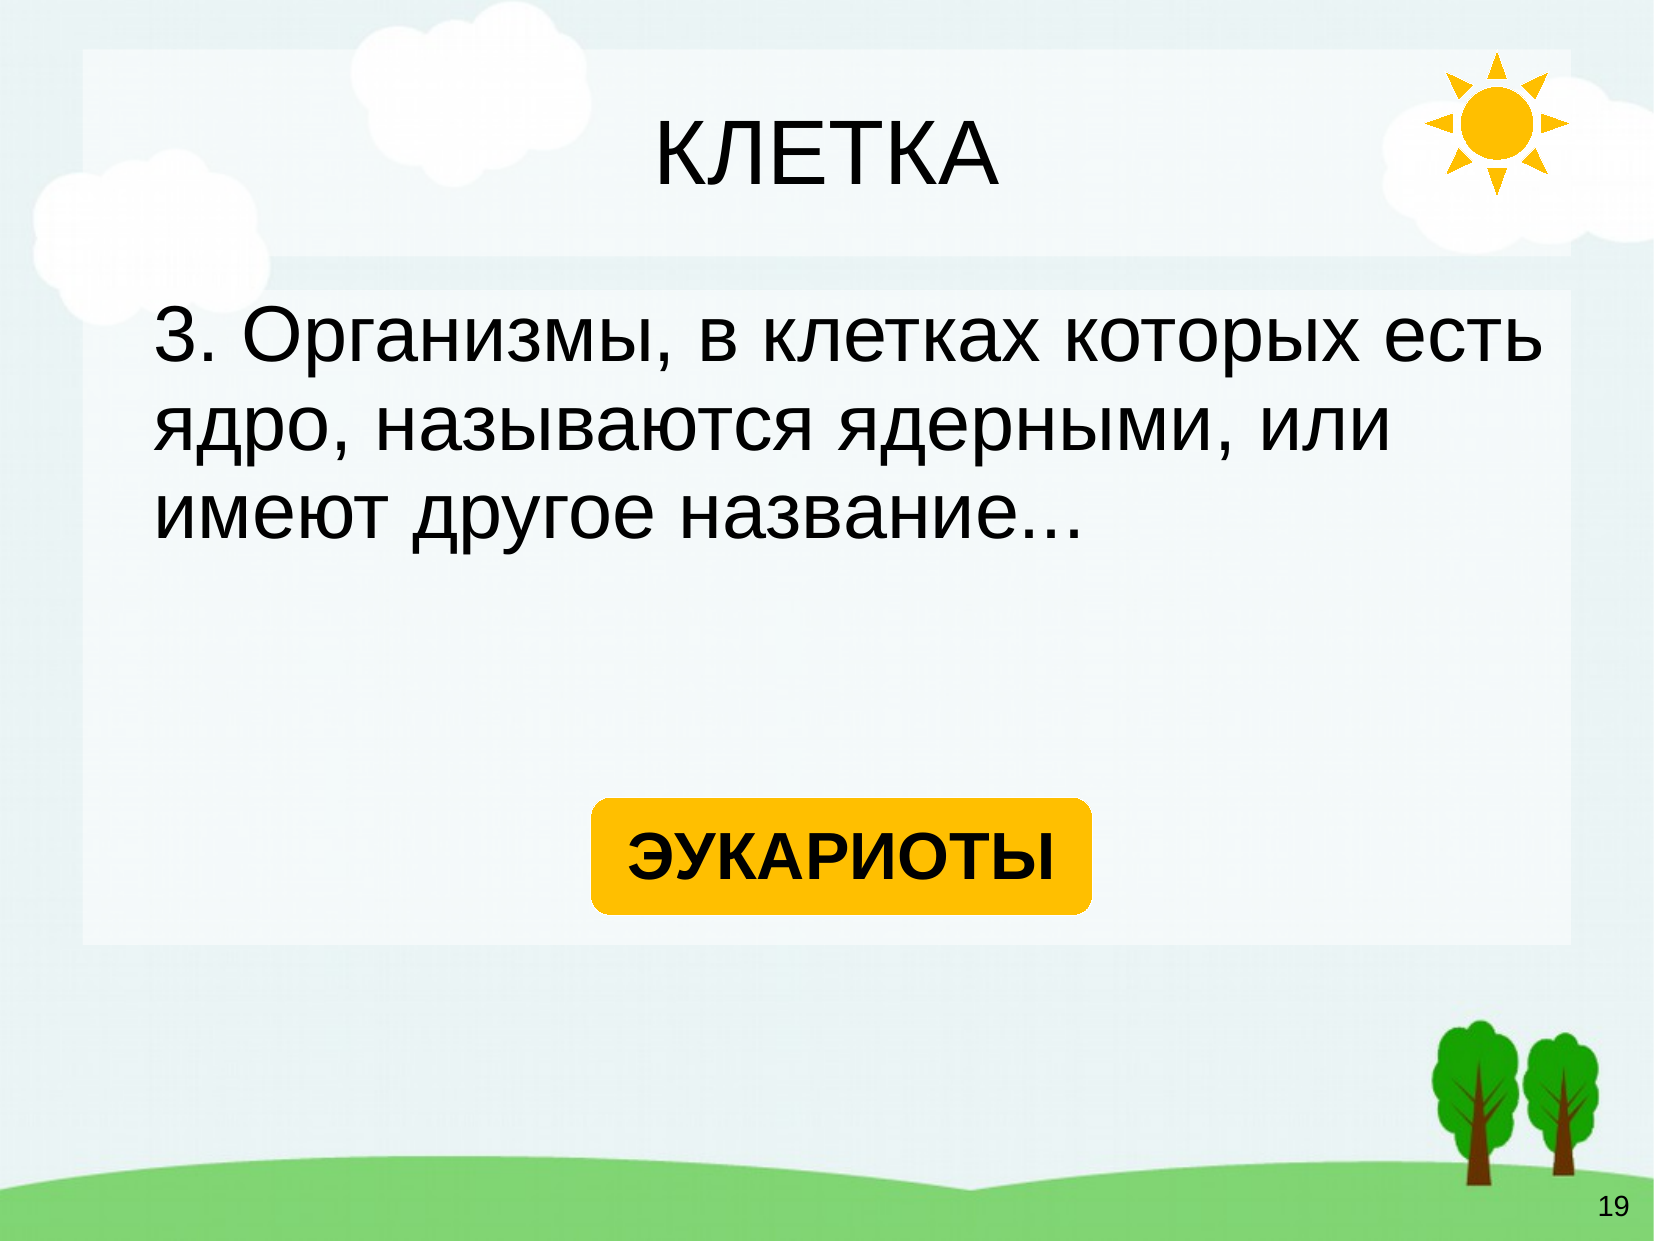

# КЛЕТКА
3. Организмы, в клетках которых есть ядро, называются ядерными, или имеют другое название...
ЭУКАРИОТЫ
19